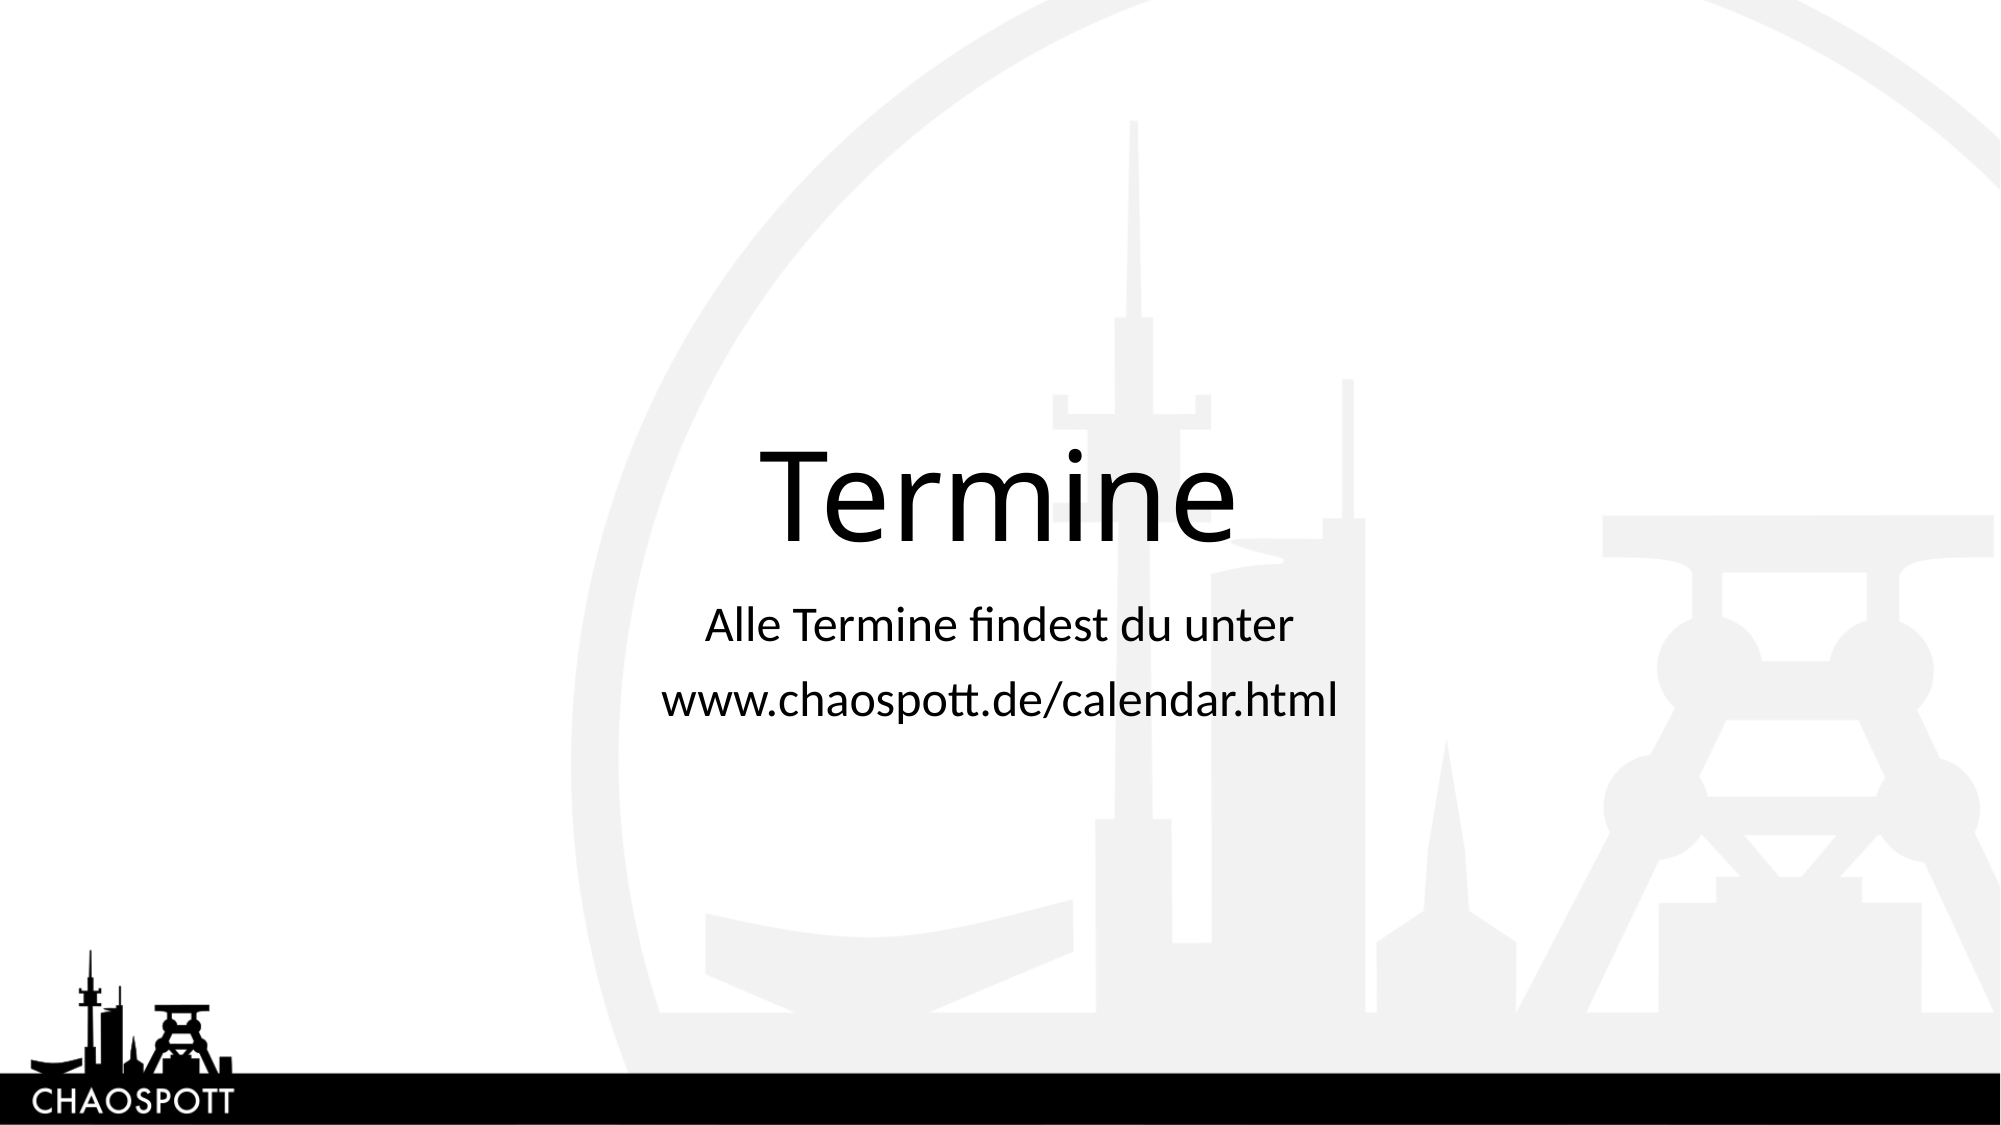

# Termine
Alle Termine findest du unter
www.chaospott.de/calendar.html